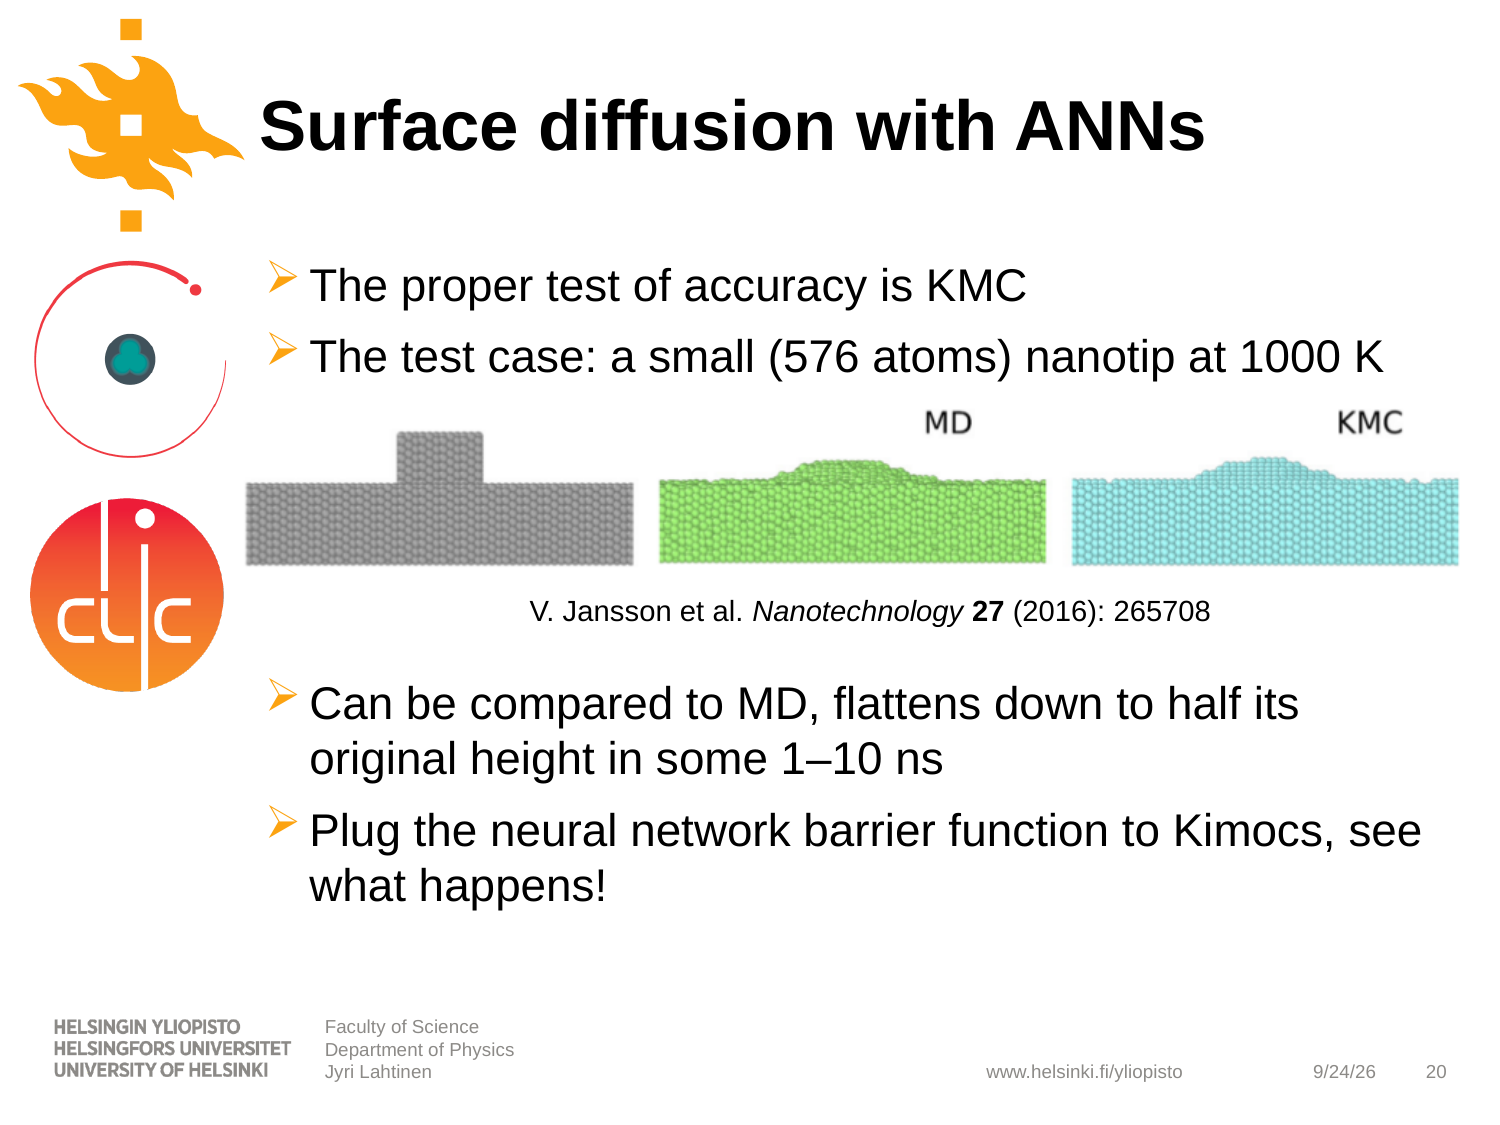

# Surface diffusion with ANNs
The proper test of accuracy is KMC
The test case: a small (576 atoms) nanotip at 1000 K
Can be compared to MD, flattens down to half its original height in some 1–10 ns
Plug the neural network barrier function to Kimocs, see what happens!
V. Jansson et al. Nanotechnology 27 (2016): 265708
Faculty of Science
Department of Physics
Jyri Lahtinen